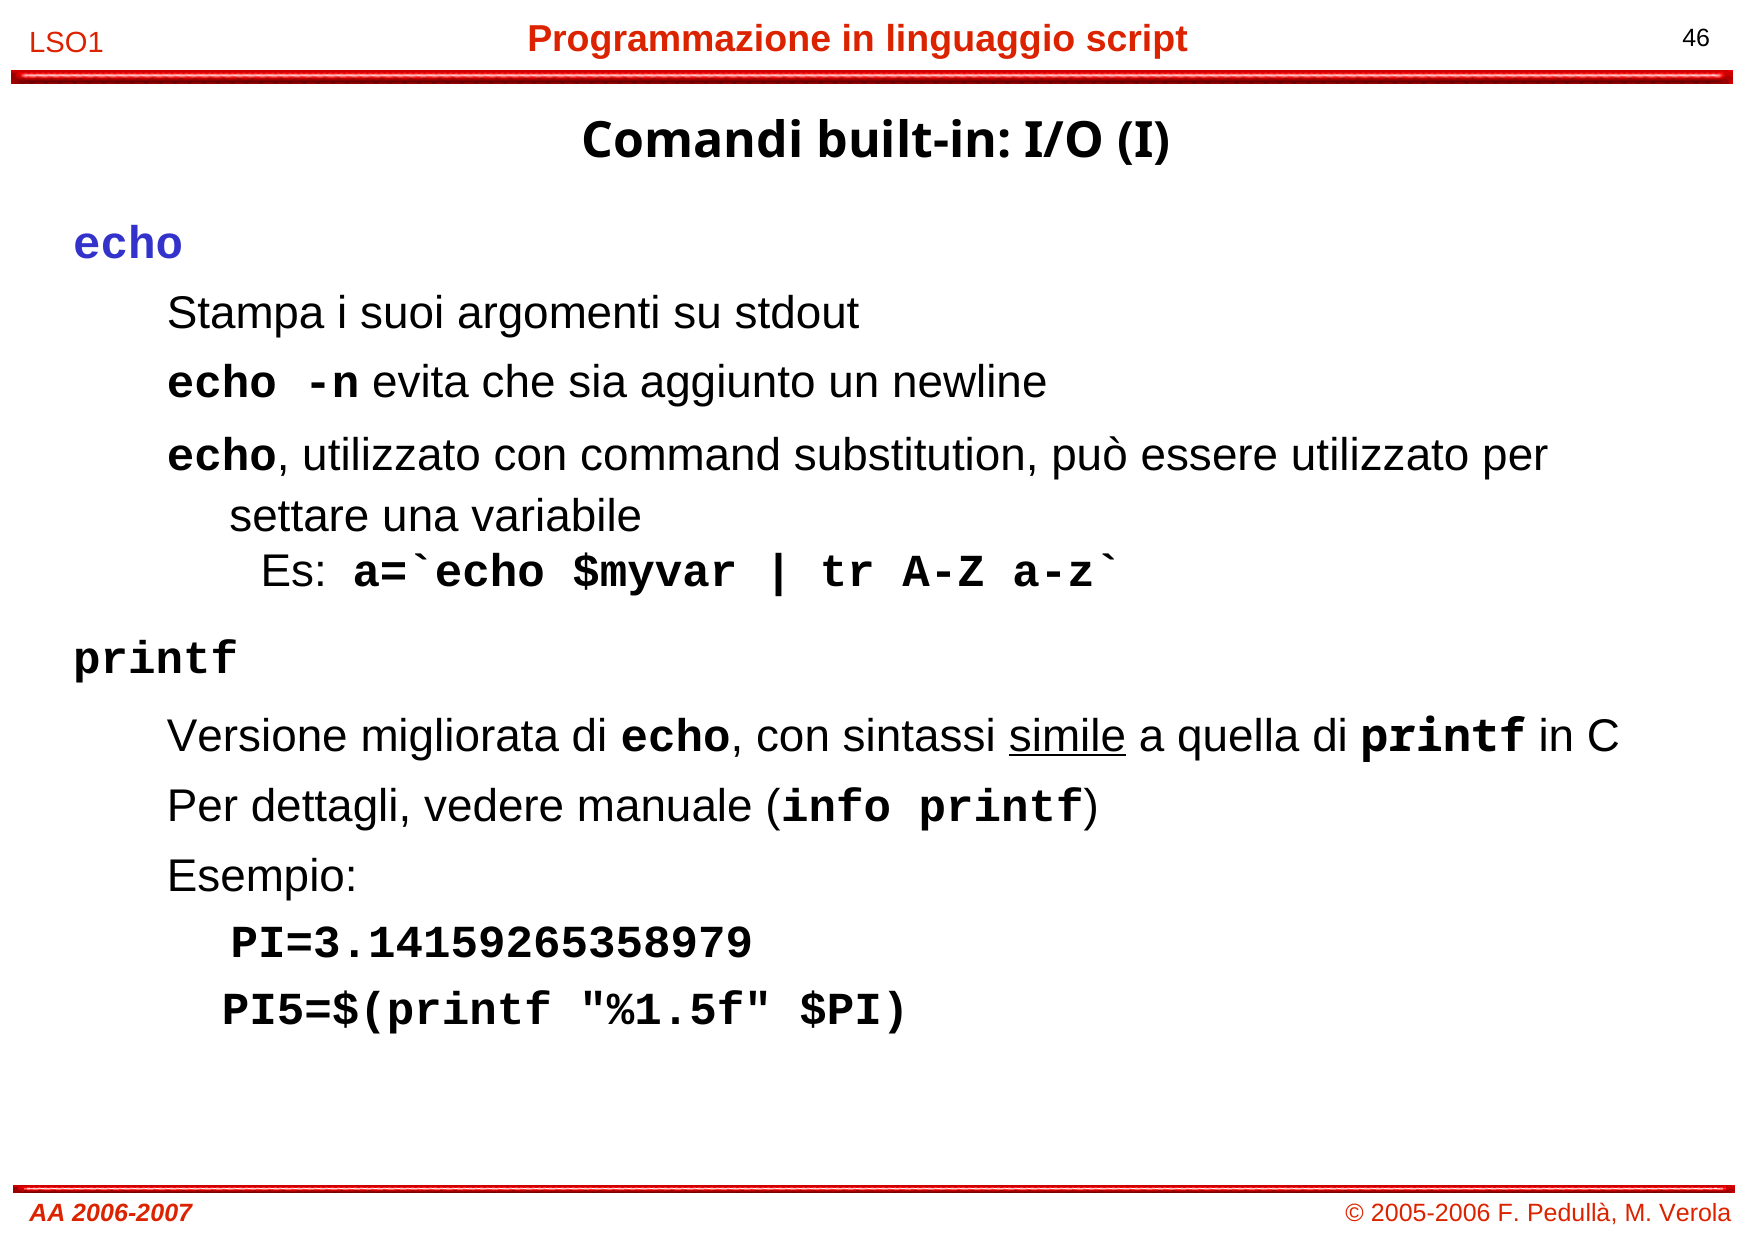

# Comandi built-in: I/O (I)
echo
Stampa i suoi argomenti su stdout
echo -n evita che sia aggiunto un newline
echo, utilizzato con command substitution, può essere utilizzato per settare una variabile
Es: a=`echo $myvar | tr A-Z a-z`
printf
Versione migliorata di echo, con sintassi simile a quella di printf in C
Per dettagli, vedere manuale (info printf)
Esempio:
 PI=3.14159265358979
 PI5=$(printf "%1.5f" $PI)